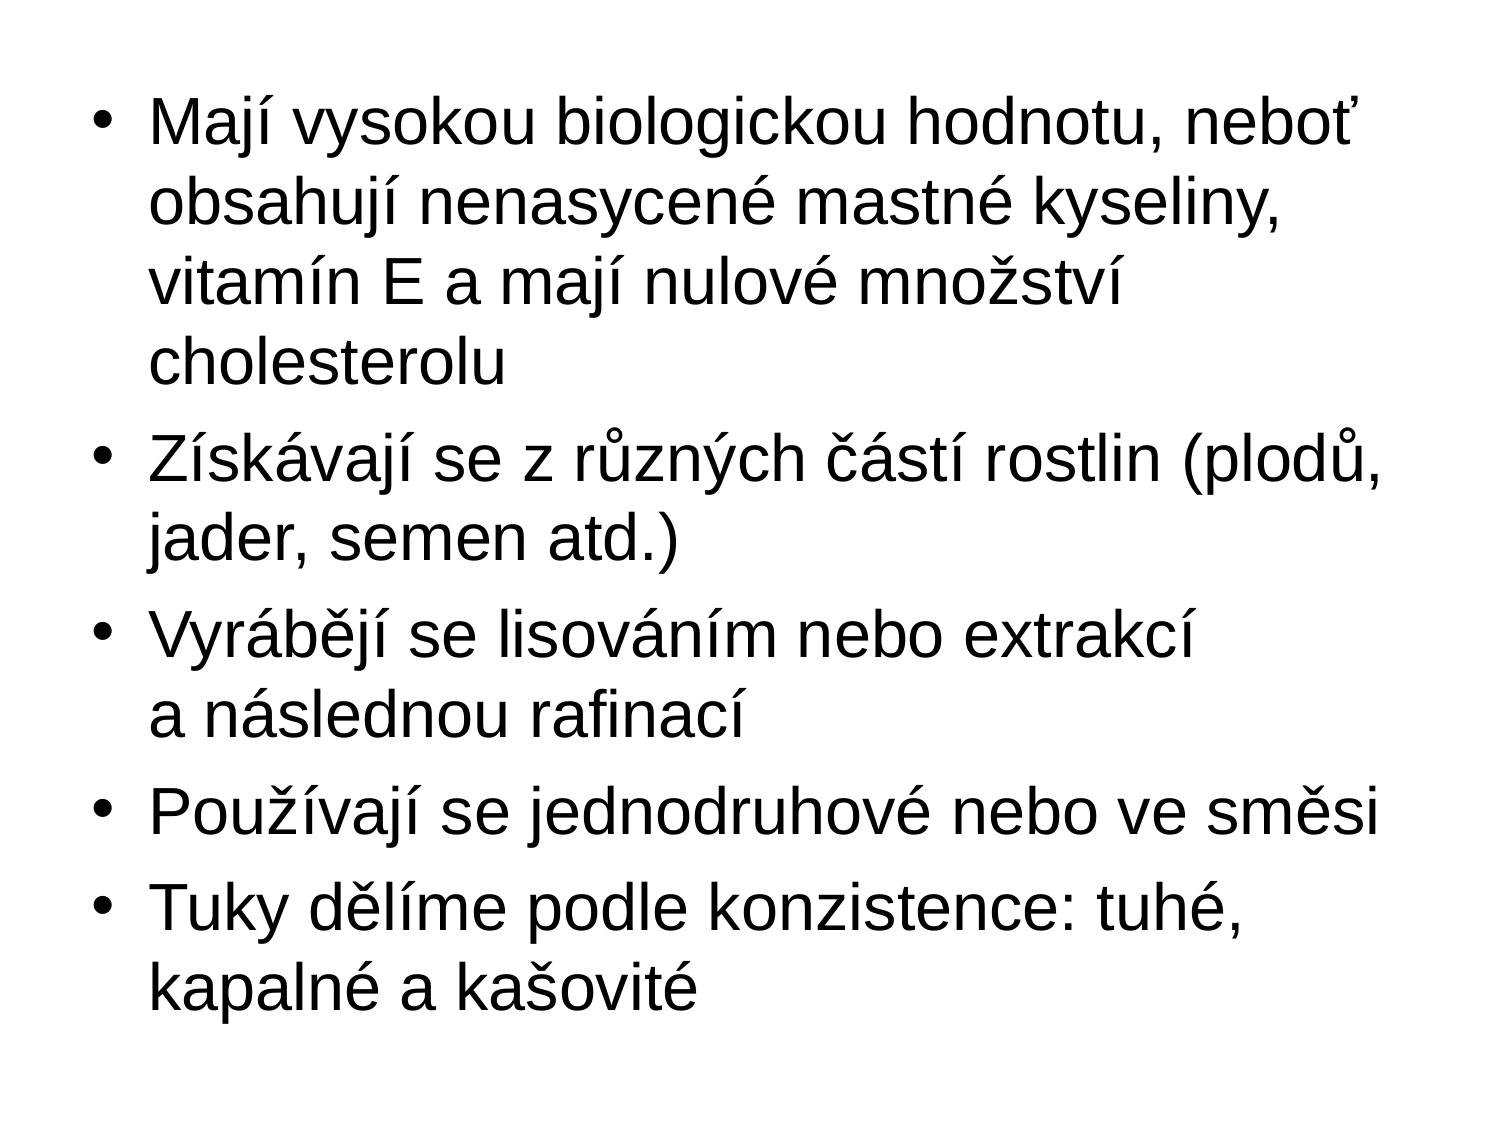

# Mají vysokou biologickou hodnotu, neboť obsahují nenasycené mastné kyseliny, vitamín E a mají nulové množství cholesterolu
Získávají se z různých částí rostlin (plodů, jader, semen atd.)
Vyrábějí se lisováním nebo extrakcí
a následnou rafinací
Používají se jednodruhové nebo ve směsi
Tuky dělíme podle konzistence: tuhé, kapalné a kašovité